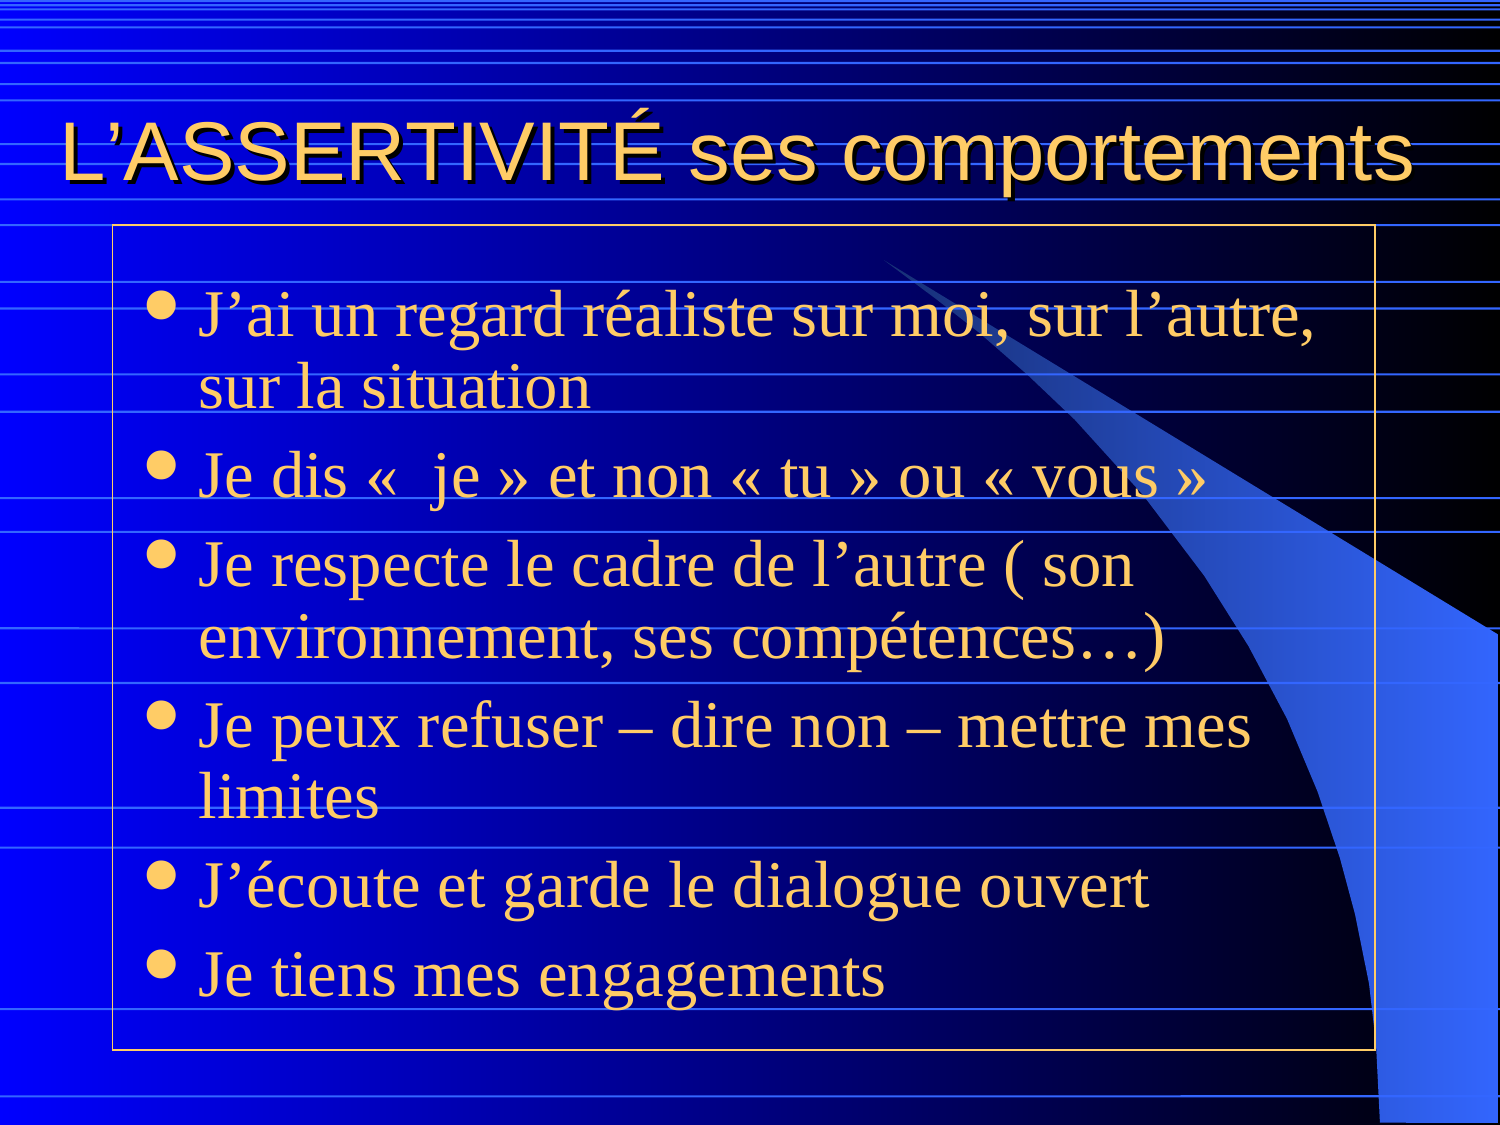

# L’ASSERTIVITÉ ses comportements
J’ai un regard réaliste sur moi, sur l’autre, sur la situation
Je dis «  je » et non « tu » ou « vous »
Je respecte le cadre de l’autre ( son environnement, ses compétences…)
Je peux refuser – dire non – mettre mes limites
J’écoute et garde le dialogue ouvert
Je tiens mes engagements